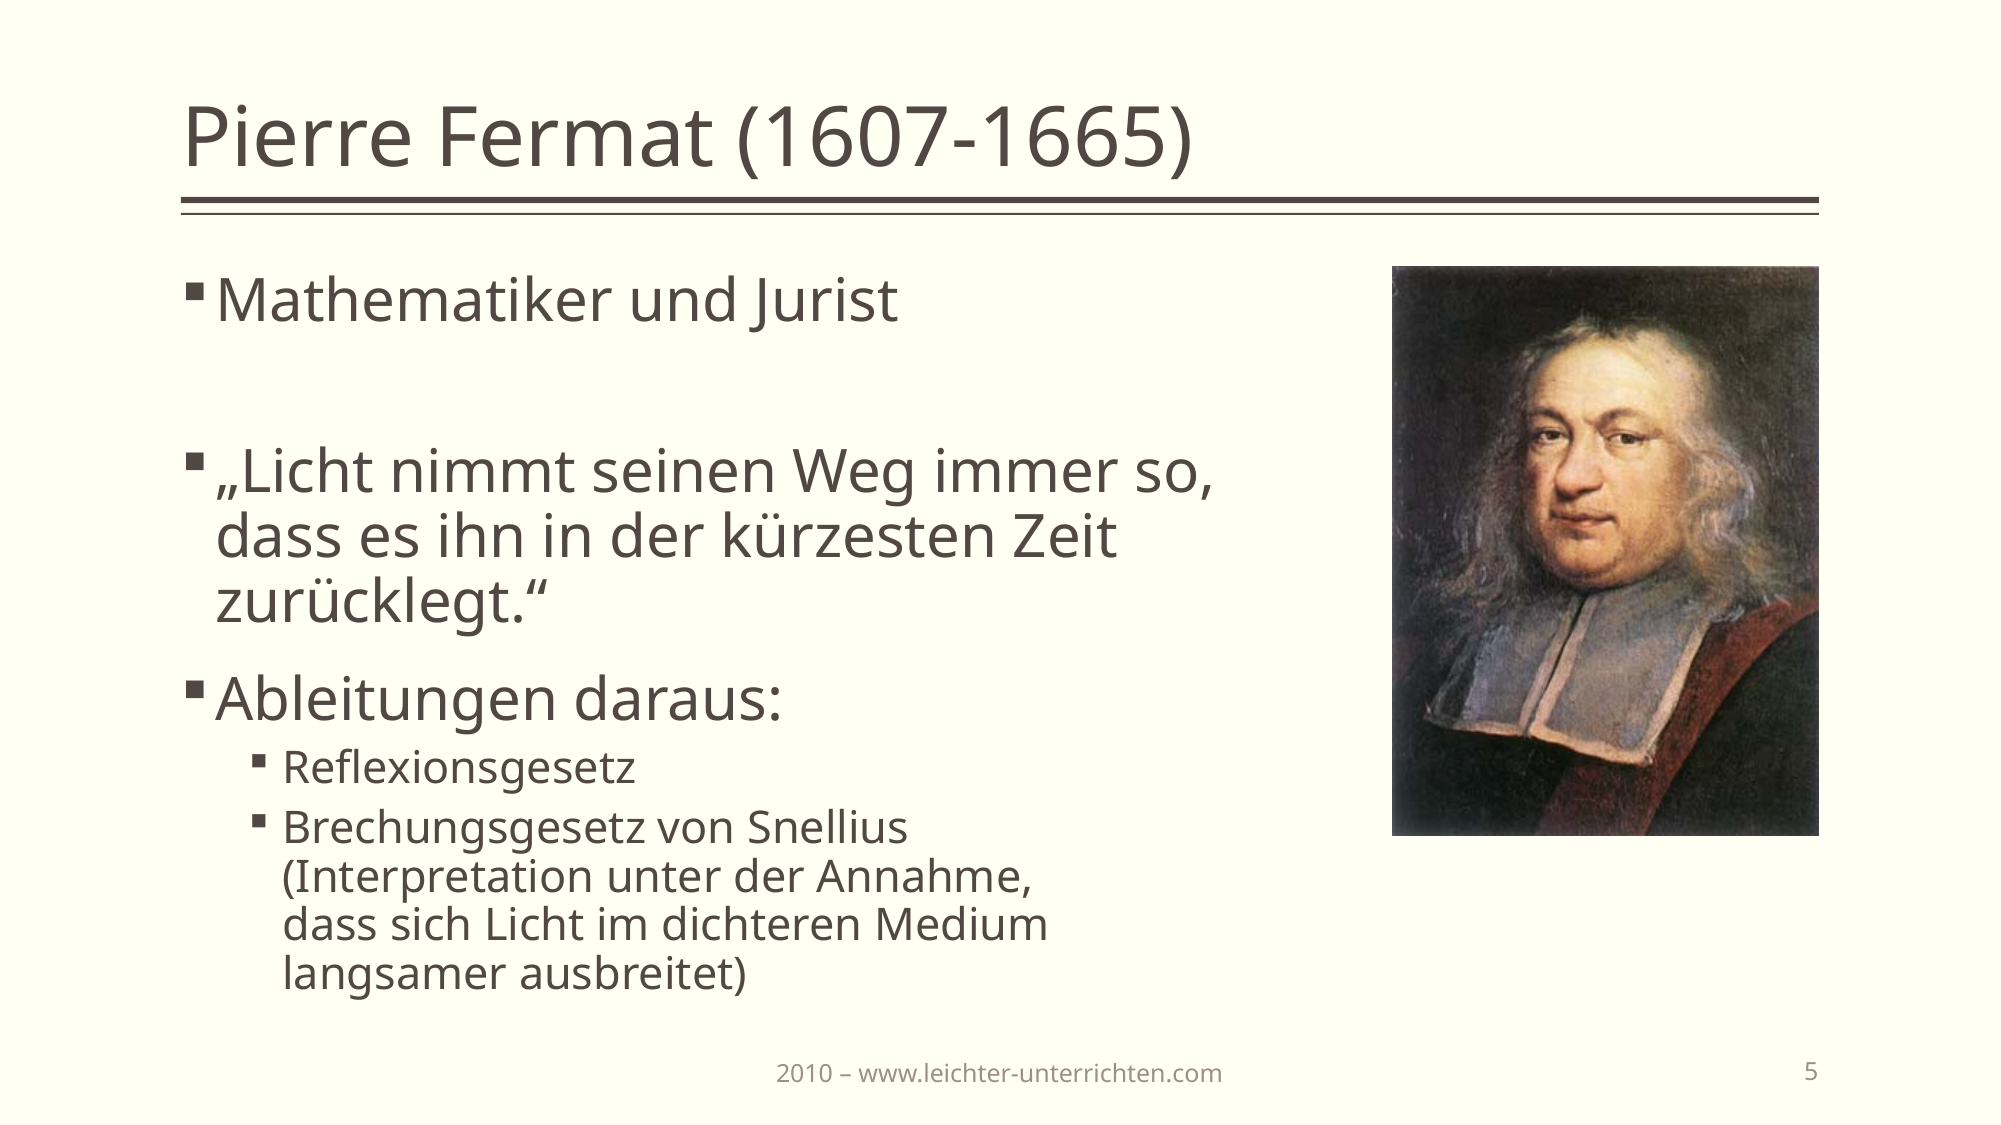

# Pierre Fermat (1607-1665)
Mathematiker und Jurist
„Licht nimmt seinen Weg immer so,
dass es ihn in der kürzesten Zeit
zurücklegt.“
Ableitungen daraus:
Reflexionsgesetz
Brechungsgesetz von Snellius
(Interpretation unter der Annahme,
dass sich Licht im dichteren Medium
langsamer ausbreitet)
2010 – www.leichter-unterrichten.com